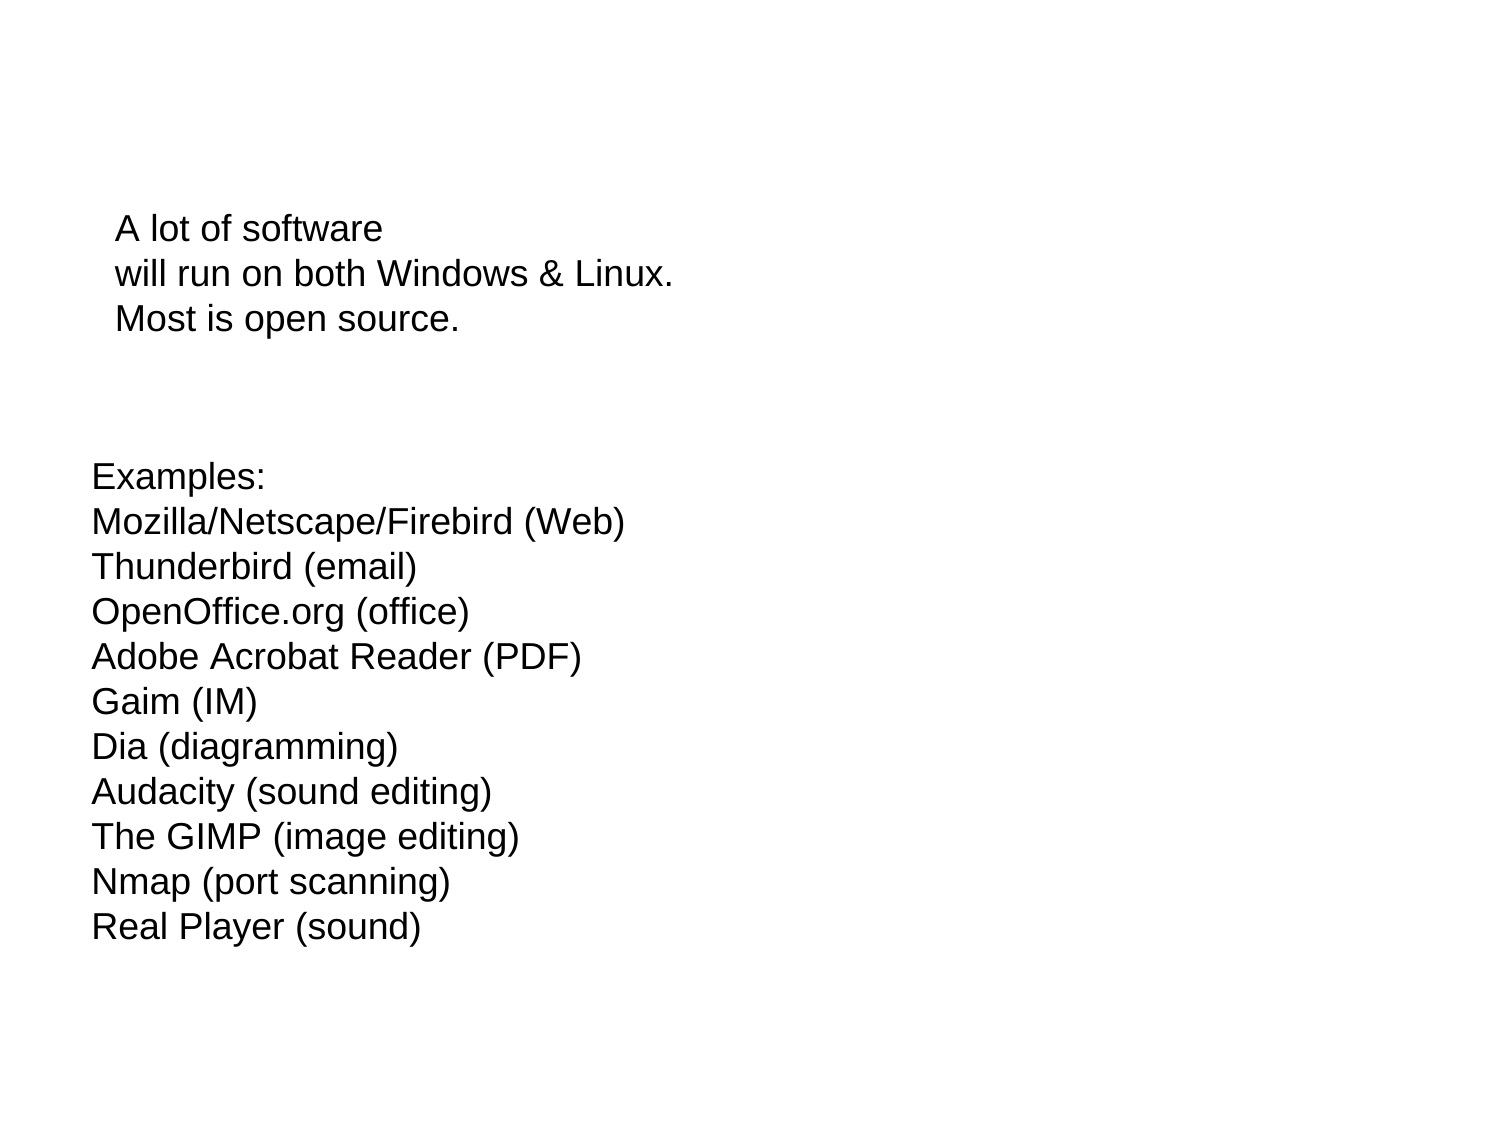

A lot of software
will run on both Windows & Linux.
Most is open source.
Examples:
Mozilla/Netscape/Firebird (Web)
Thunderbird (email)
OpenOffice.org (office)
Adobe Acrobat Reader (PDF)
Gaim (IM)
Dia (diagramming)
Audacity (sound editing)
The GIMP (image editing)
Nmap (port scanning)
Real Player (sound)